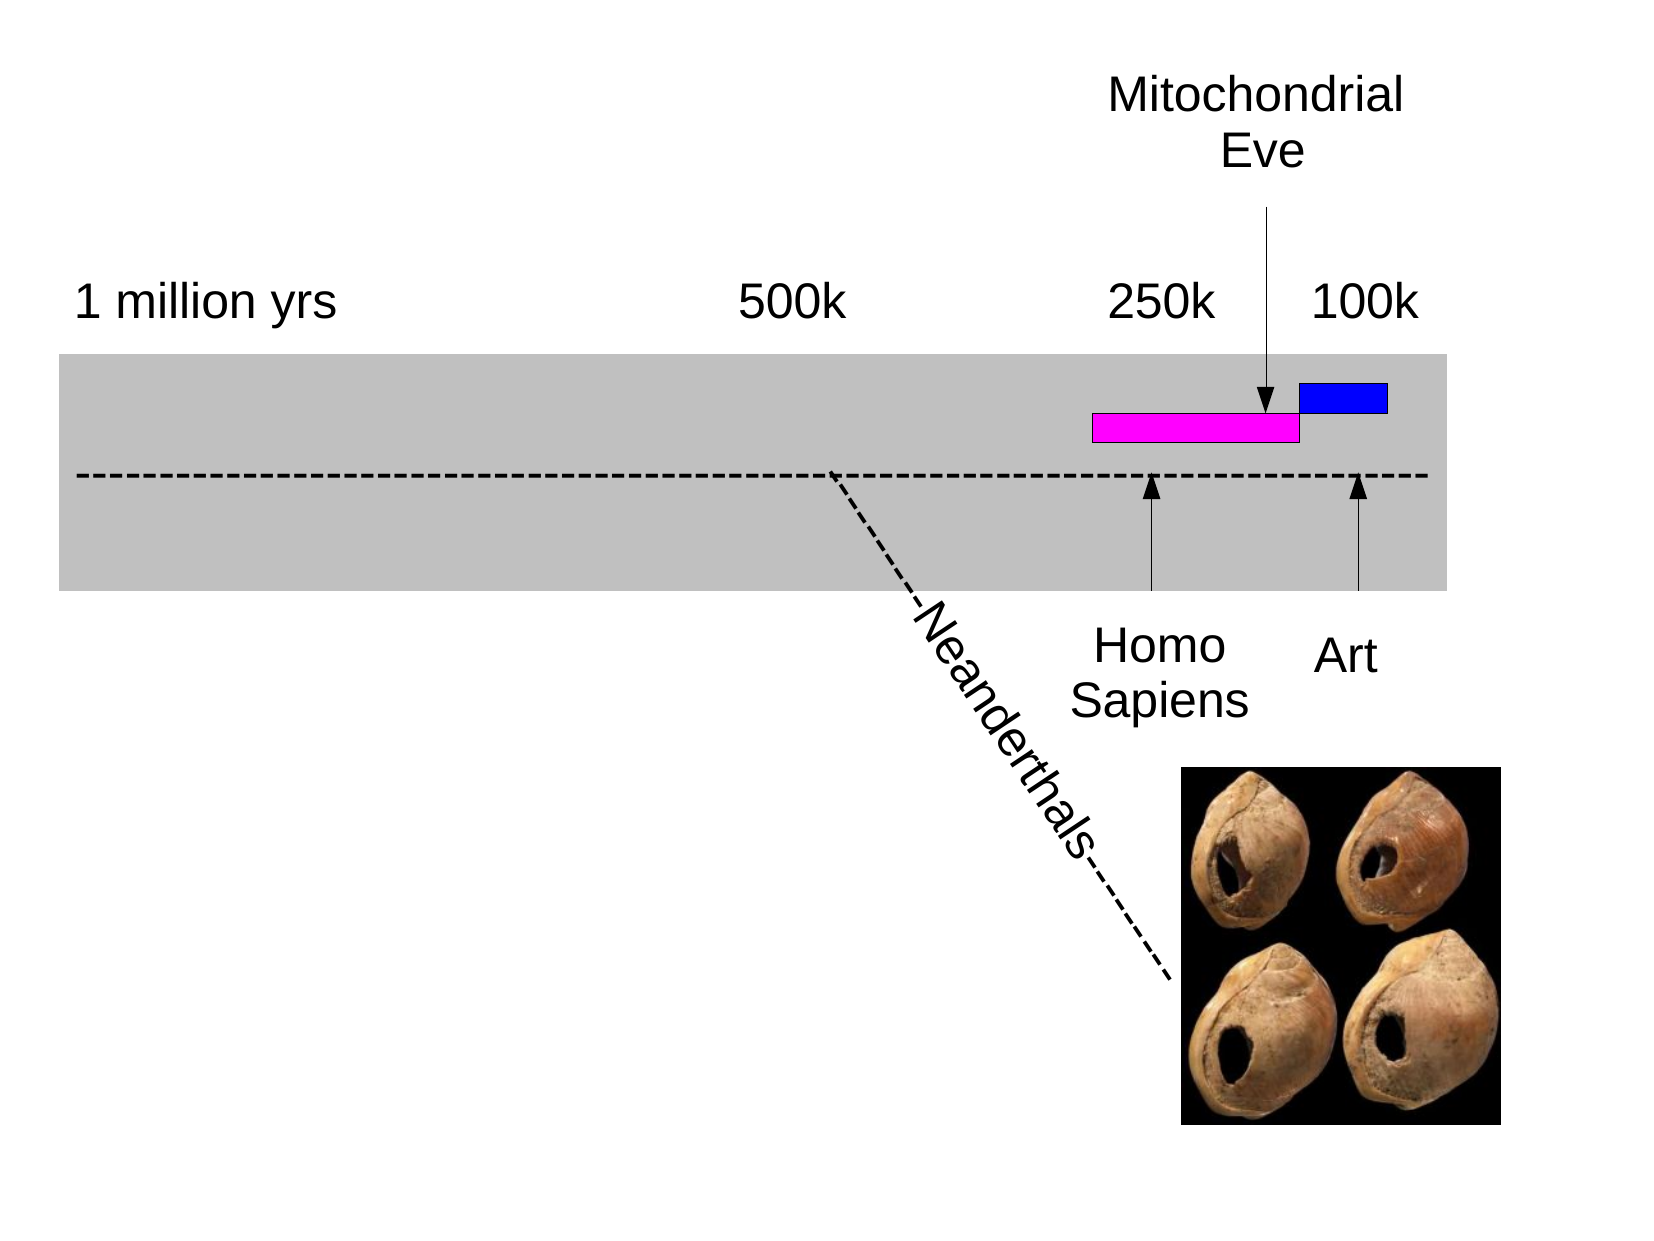

Mitochondrial
Eve
1 million yrs		 				500k				250k	 100k
---------------------------------------------------------------------------------
Homo
Sapiens
Art
----------Neanderthals---------